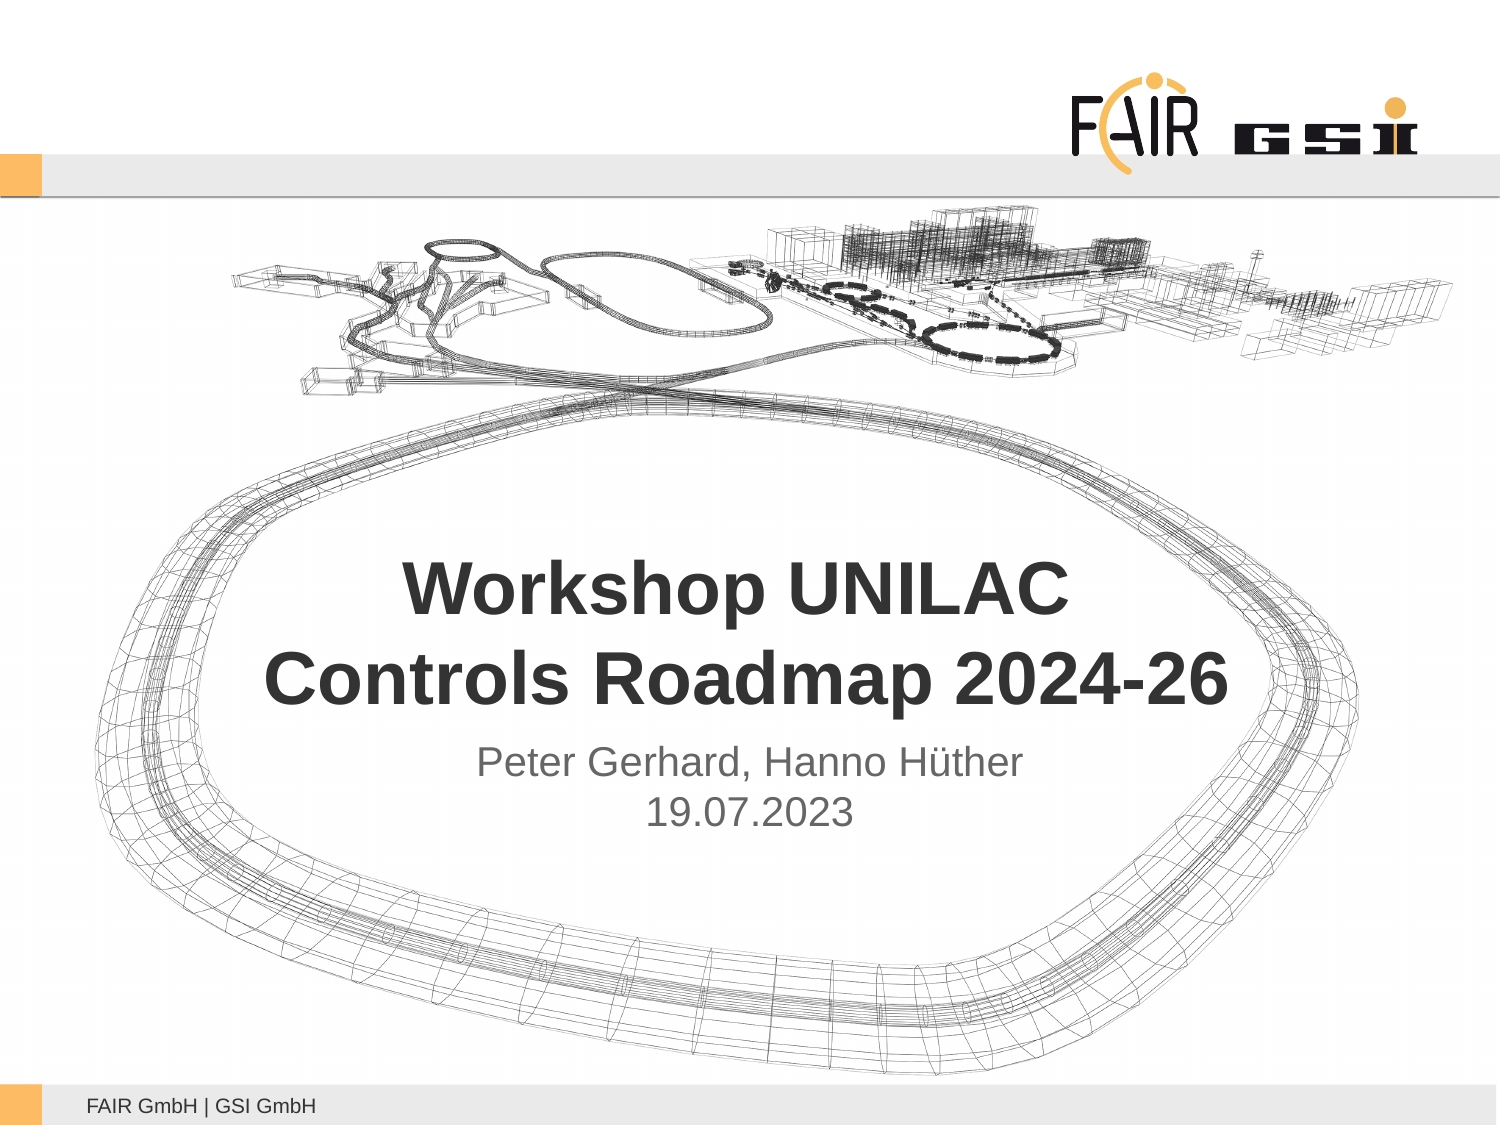

# Workshop UNILAC Controls Roadmap 2024-26
Peter Gerhard, Hanno Hüther
19.07.2023